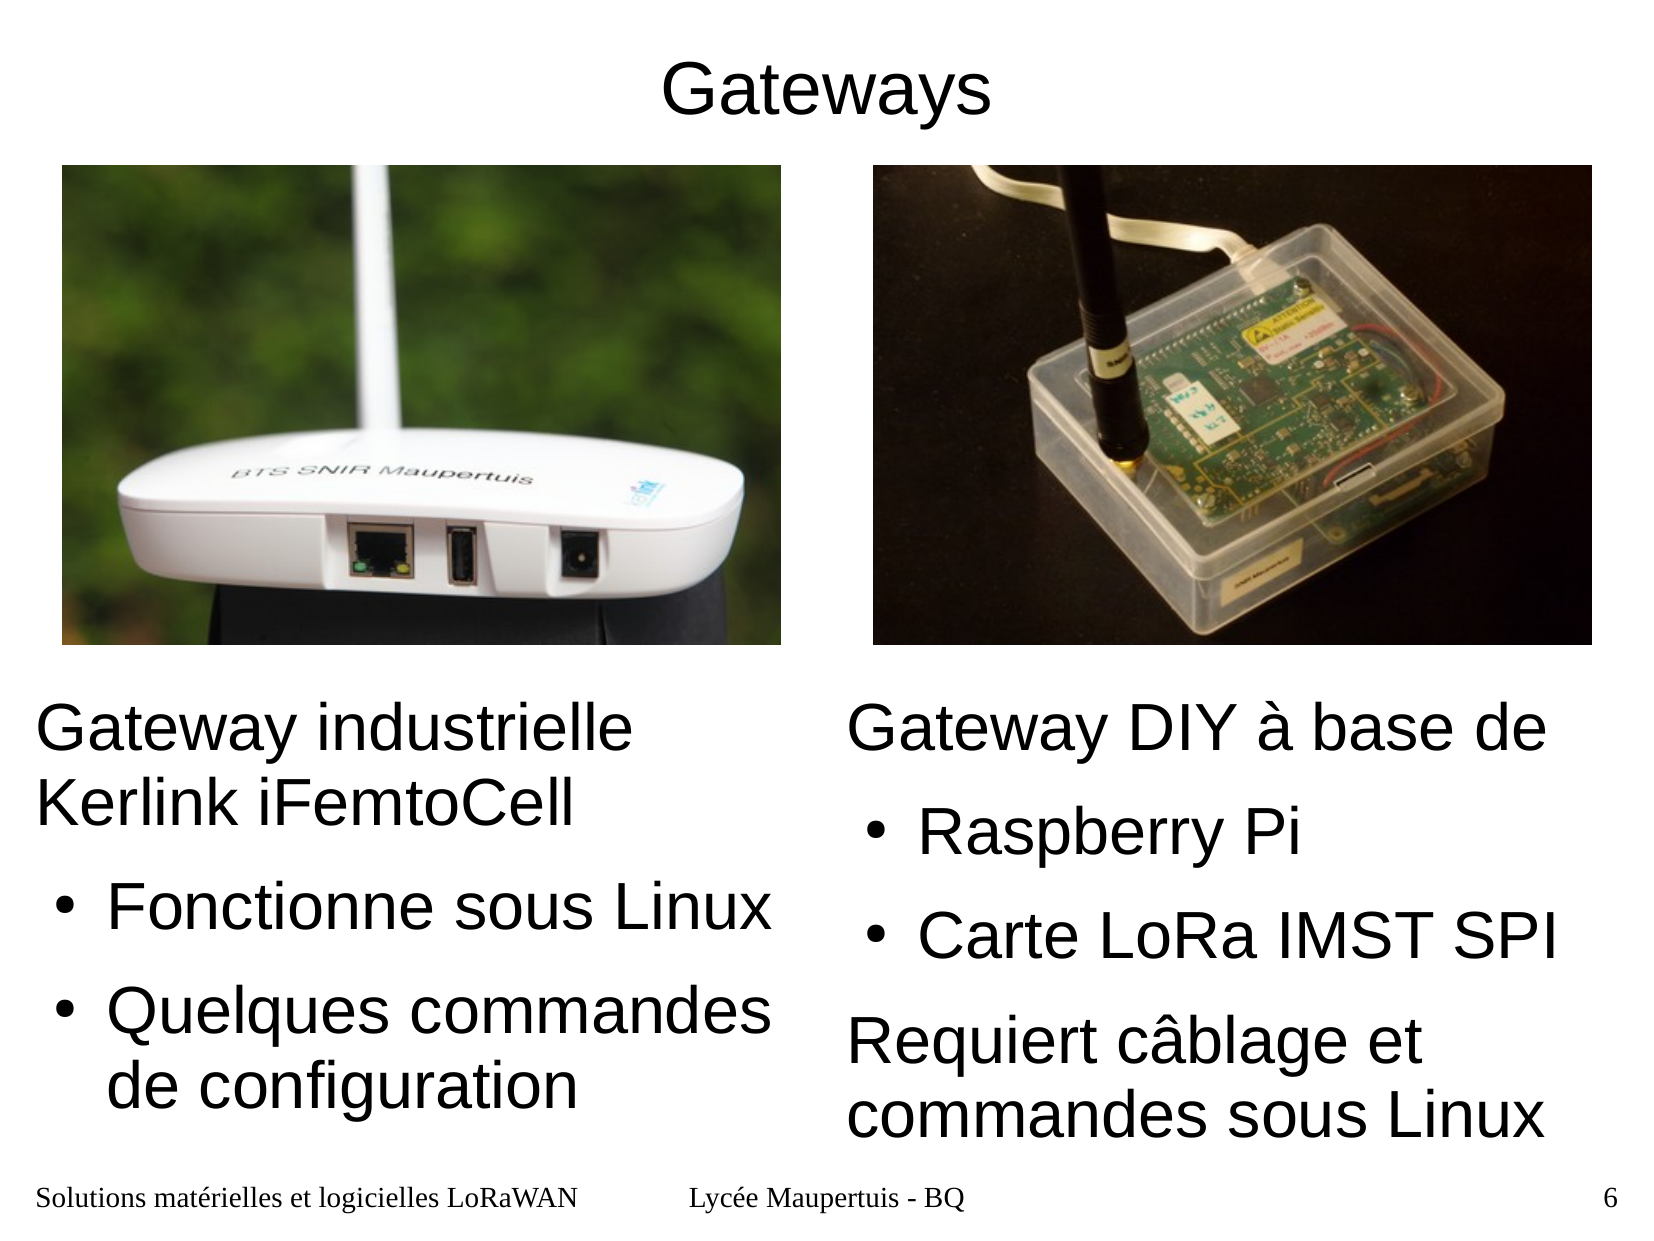

# Gateways
Gateway industrielle Kerlink iFemtoCell
Fonctionne sous Linux
Quelques commandes de configuration
Gateway DIY à base de
Raspberry Pi
Carte LoRa IMST SPI
Requiert câblage et commandes sous Linux
Solutions matérielles et logicielles LoRaWAN
Lycée Maupertuis - BQ
6